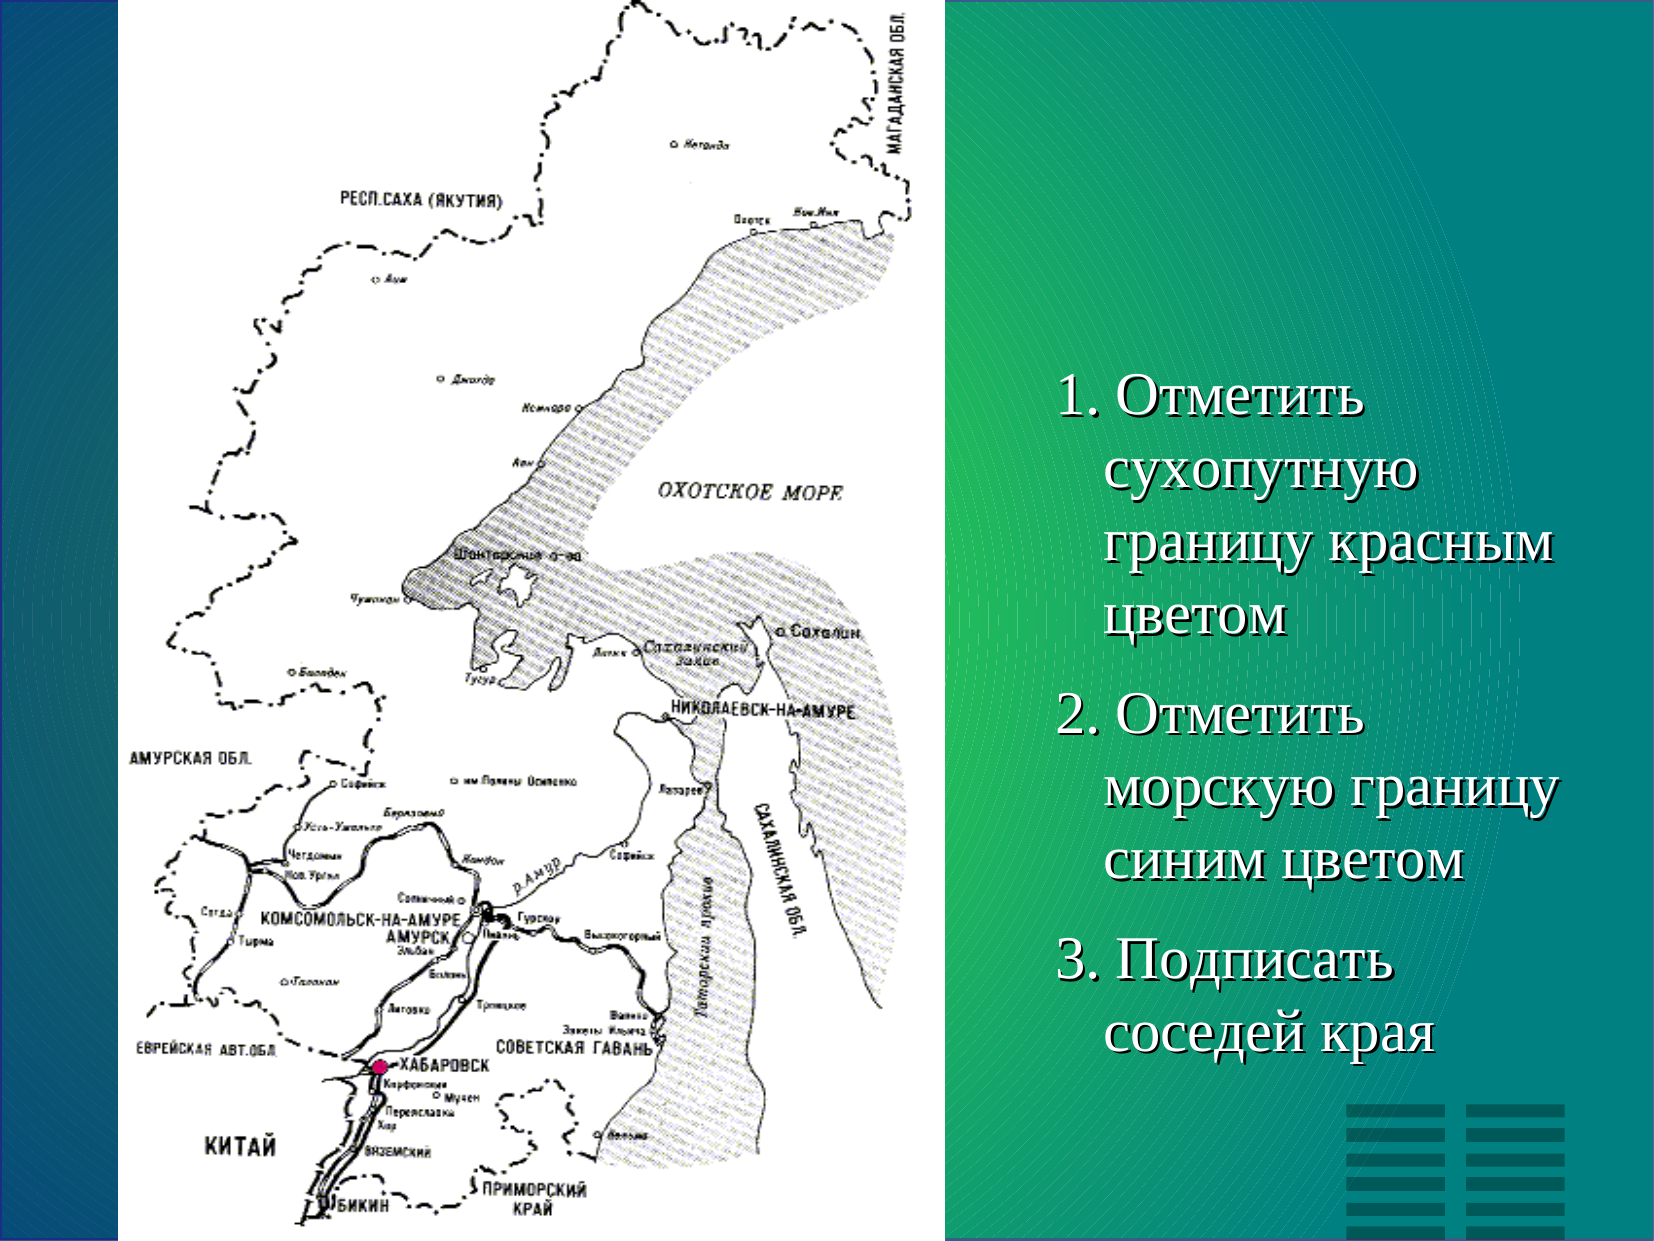

#
1. Отметить сухопутную границу красным цветом
2. Отметить морскую границу синим цветом
3. Подписать соседей края